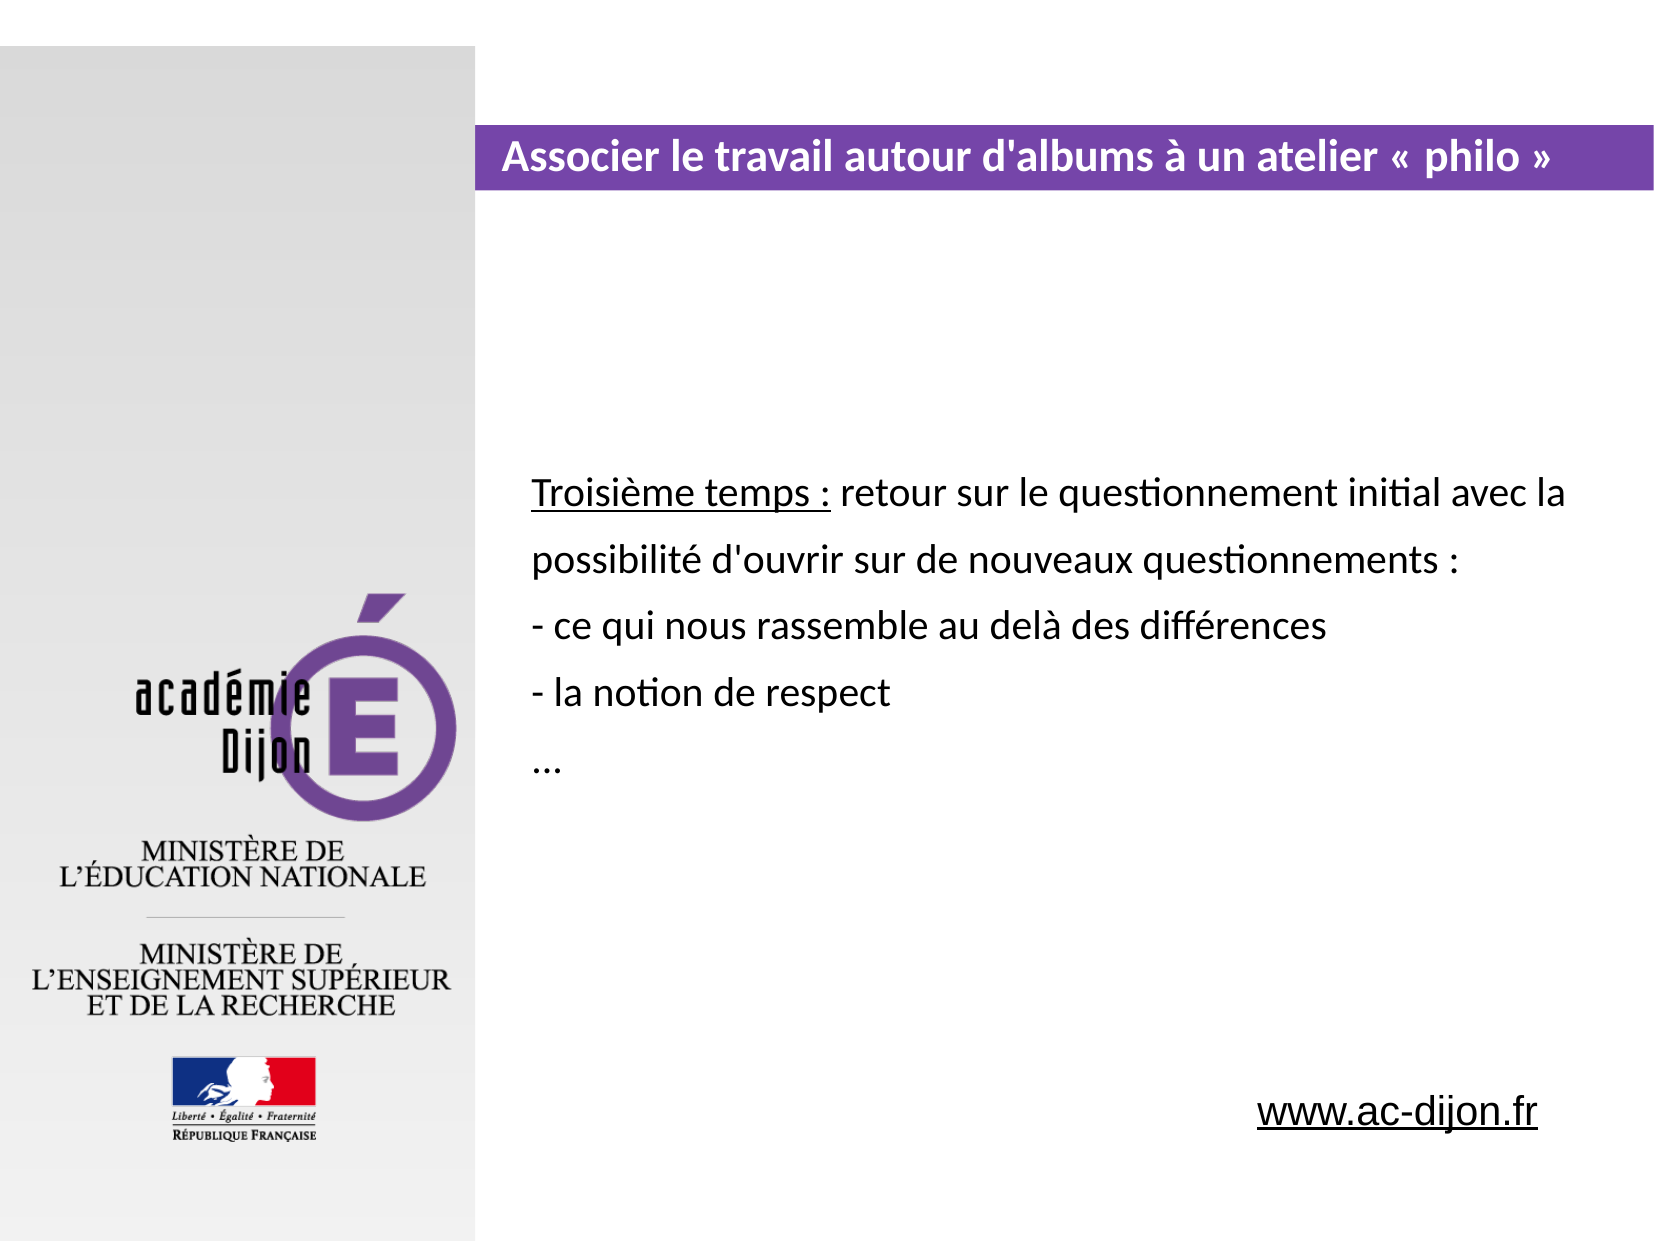

# Associer le travail autour d'albums à un atelier « philo »
Troisième temps : retour sur le questionnement initial avec la
possibilité d'ouvrir sur de nouveaux questionnements :
- ce qui nous rassemble au delà des différences
- la notion de respect
...